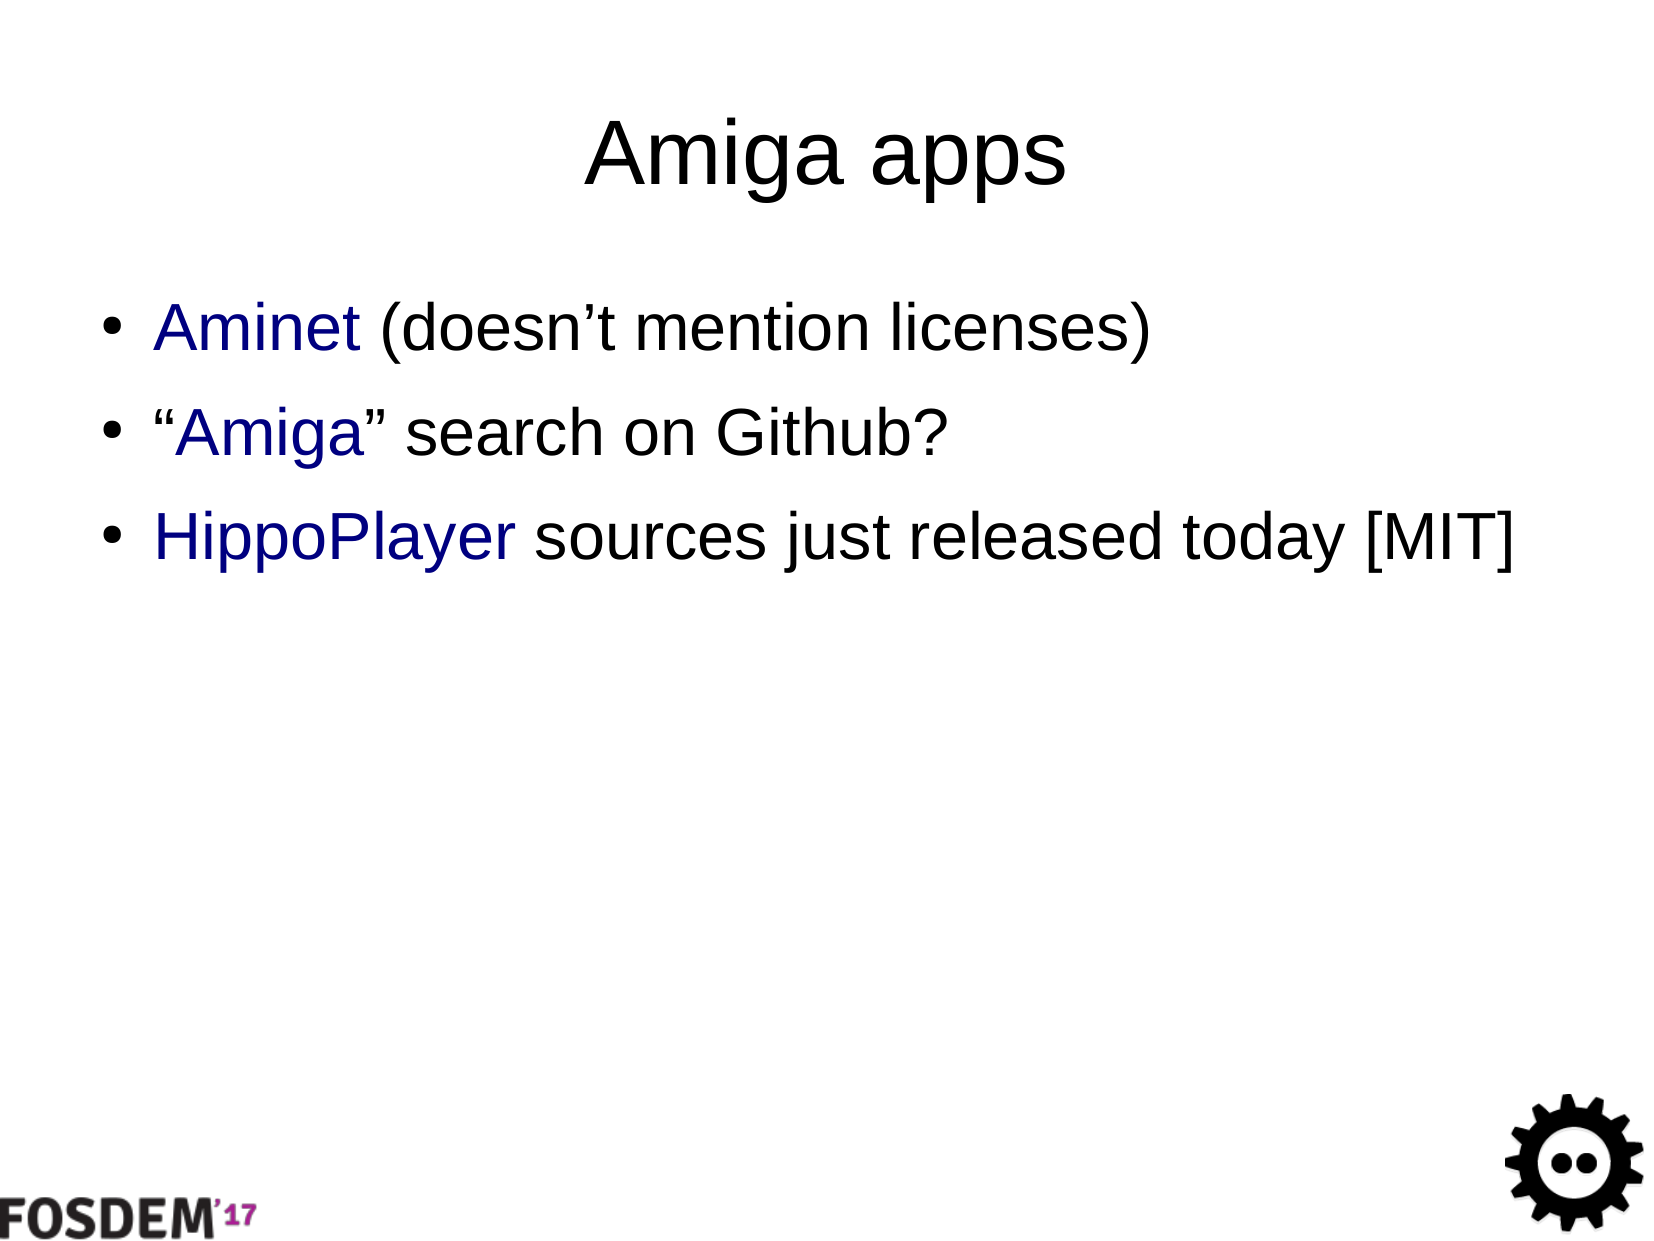

# Amiga apps
Aminet (doesn’t mention licenses)
“Amiga” search on Github?
HippoPlayer sources just released today [MIT]